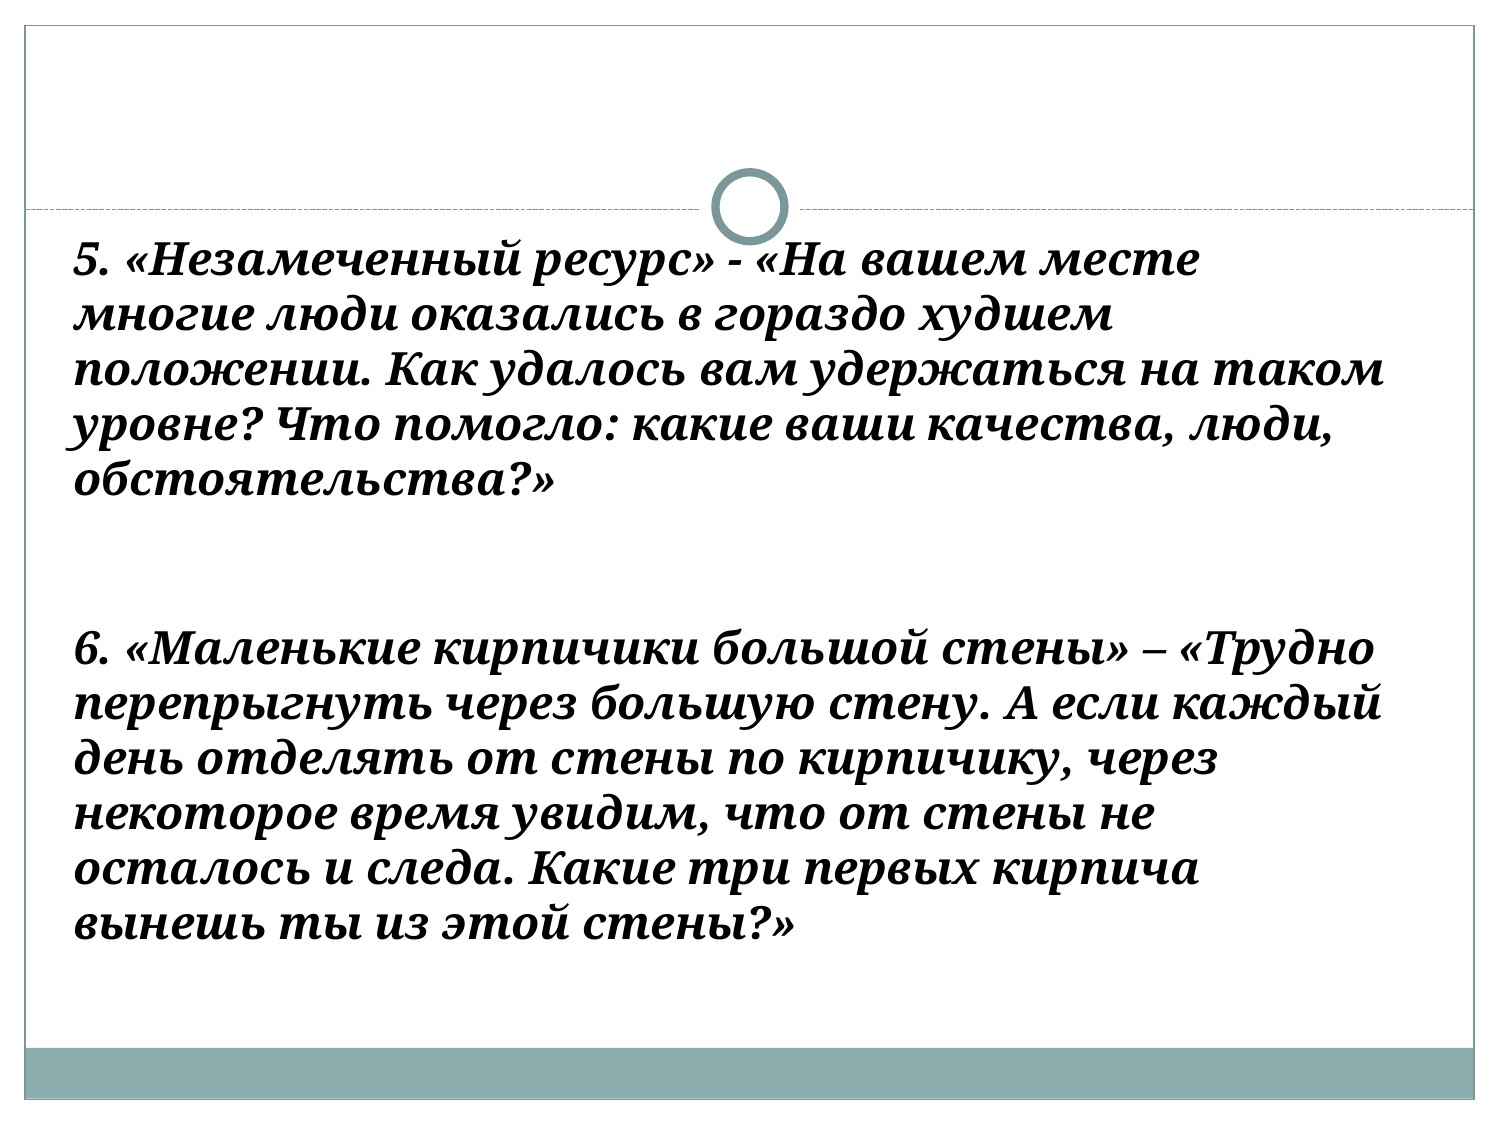

# 5. «Незамеченный ресурс» - «На вашем месте многие люди оказались в гораздо худшем положении. Как удалось вам удержаться на таком уровне? Что помогло: какие ваши качества, люди, обстоятельства?»
6. «Маленькие кирпичики большой стены» – «Трудно перепрыгнуть через большую стену. А если каждый день отделять от стены по кирпичику, через некоторое время увидим, что от стены не осталось и следа. Какие три первых кирпича вынешь ты из этой стены?»